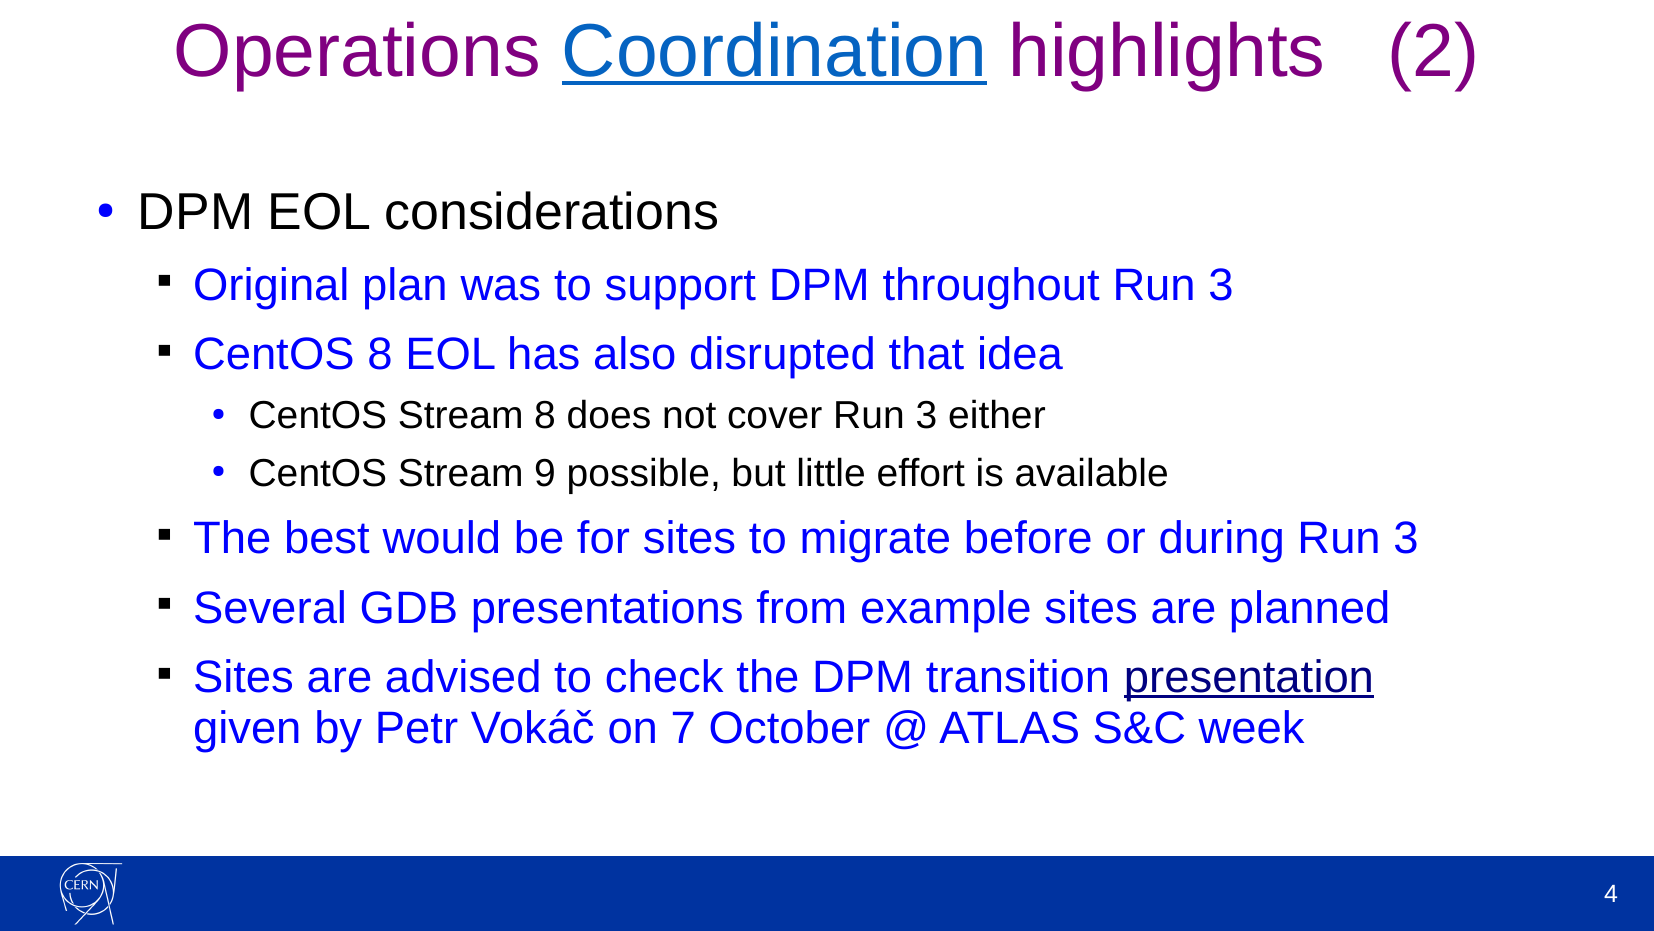

# Operations Coordination highlights (2)
DPM EOL considerations
Original plan was to support DPM throughout Run 3
CentOS 8 EOL has also disrupted that idea
CentOS Stream 8 does not cover Run 3 either
CentOS Stream 9 possible, but little effort is available
The best would be for sites to migrate before or during Run 3
Several GDB presentations from example sites are planned
Sites are advised to check the DPM transition presentation
given by Petr Vokáč on 7 October @ ATLAS S&C week
4